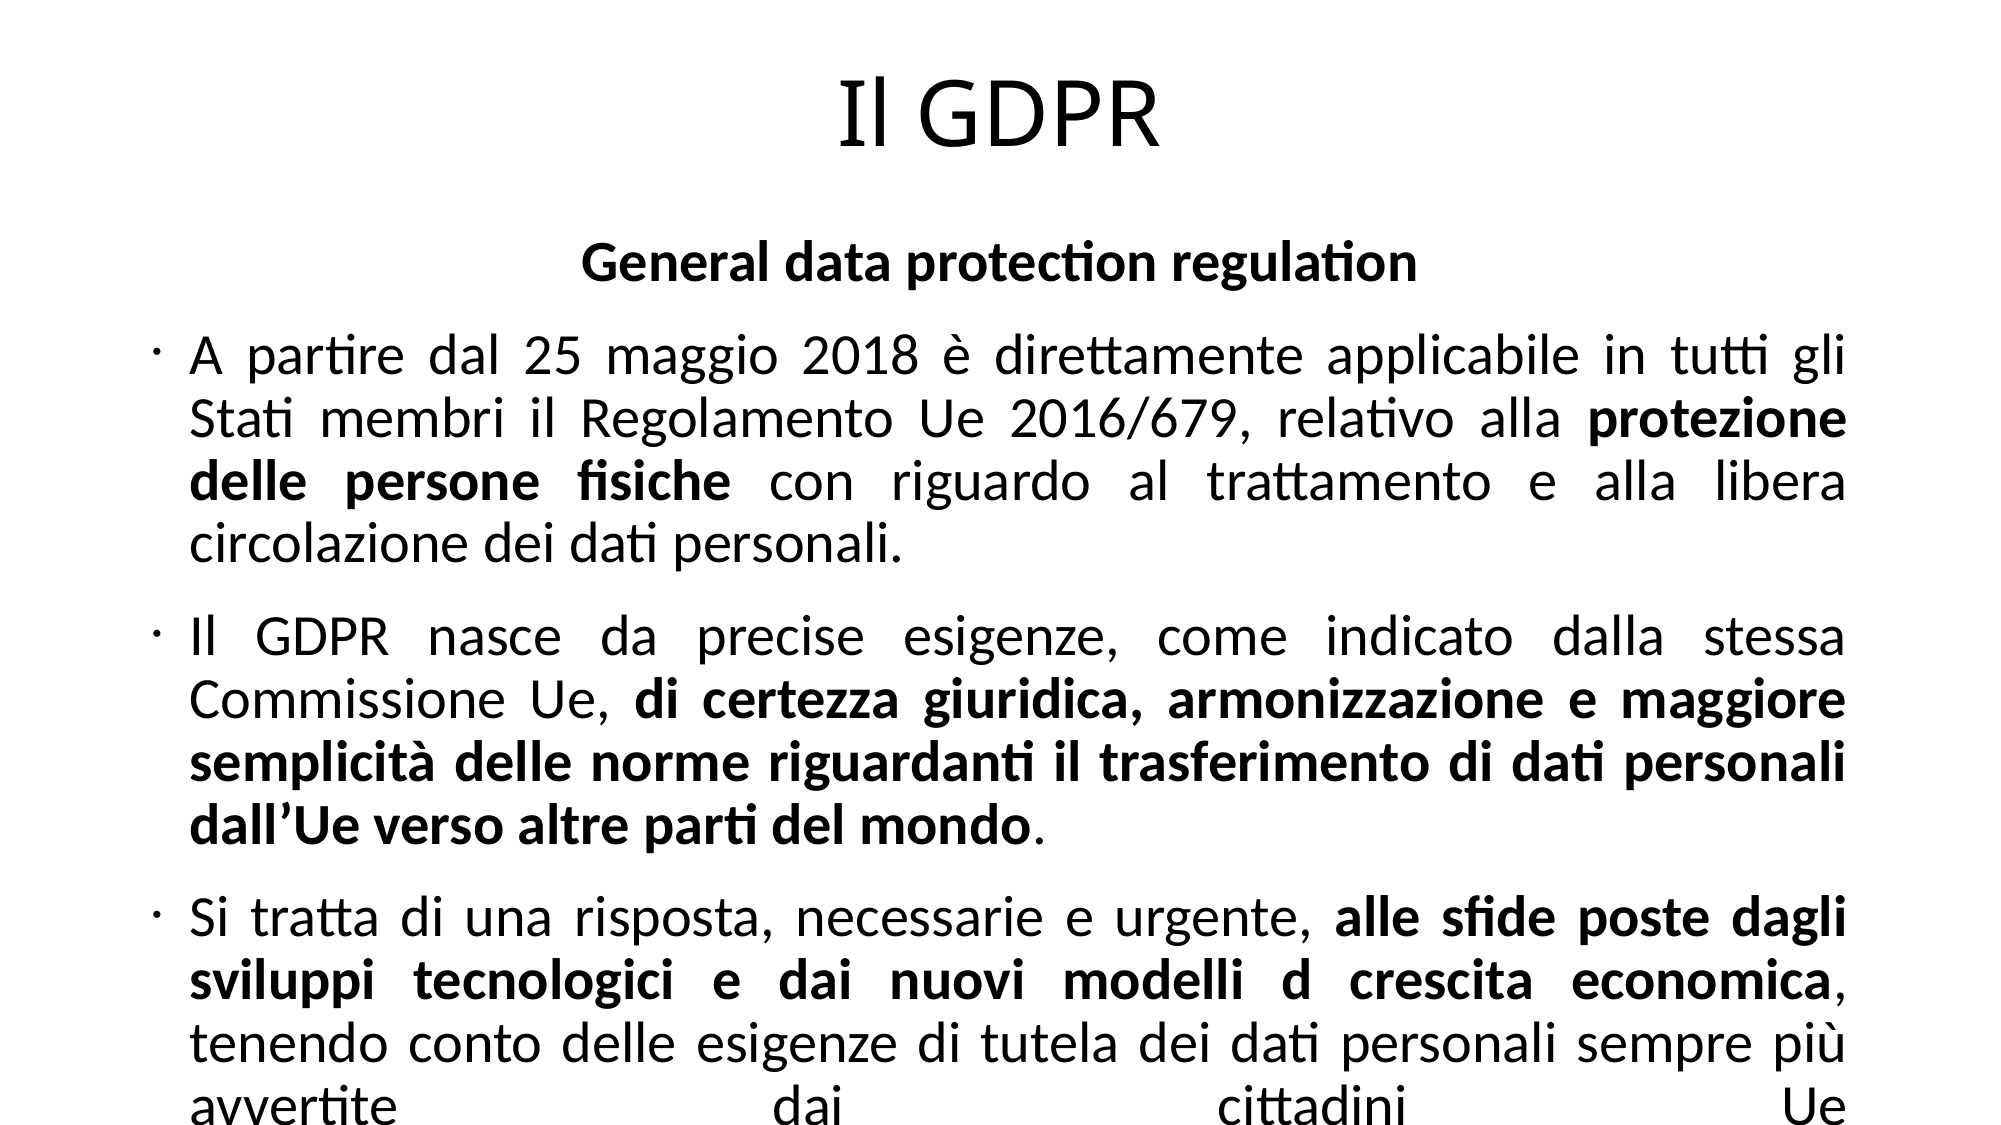

# Il GDPR
General data protection regulation
A partire dal 25 maggio 2018 è direttamente applicabile in tutti gli Stati membri il Regolamento Ue 2016/679, relativo alla protezione delle persone fisiche con riguardo al trattamento e alla libera circolazione dei dati personali.
Il GDPR nasce da precise esigenze, come indicato dalla stessa Commissione Ue, di certezza giuridica, armonizzazione e maggiore semplicità delle norme riguardanti il trasferimento di dati personali dall’Ue verso altre parti del mondo.
Si tratta di una risposta, necessarie e urgente, alle sfide poste dagli sviluppi tecnologici e dai nuovi modelli d crescita economica, tenendo conto delle esigenze di tutela dei dati personali sempre più avvertite dai cittadini Ue (https://www.agendadigitale.eu/cittadinanza-digitale/gdpr-tutto-cio-che-ce-da-sapere-per-essere-preparati/)